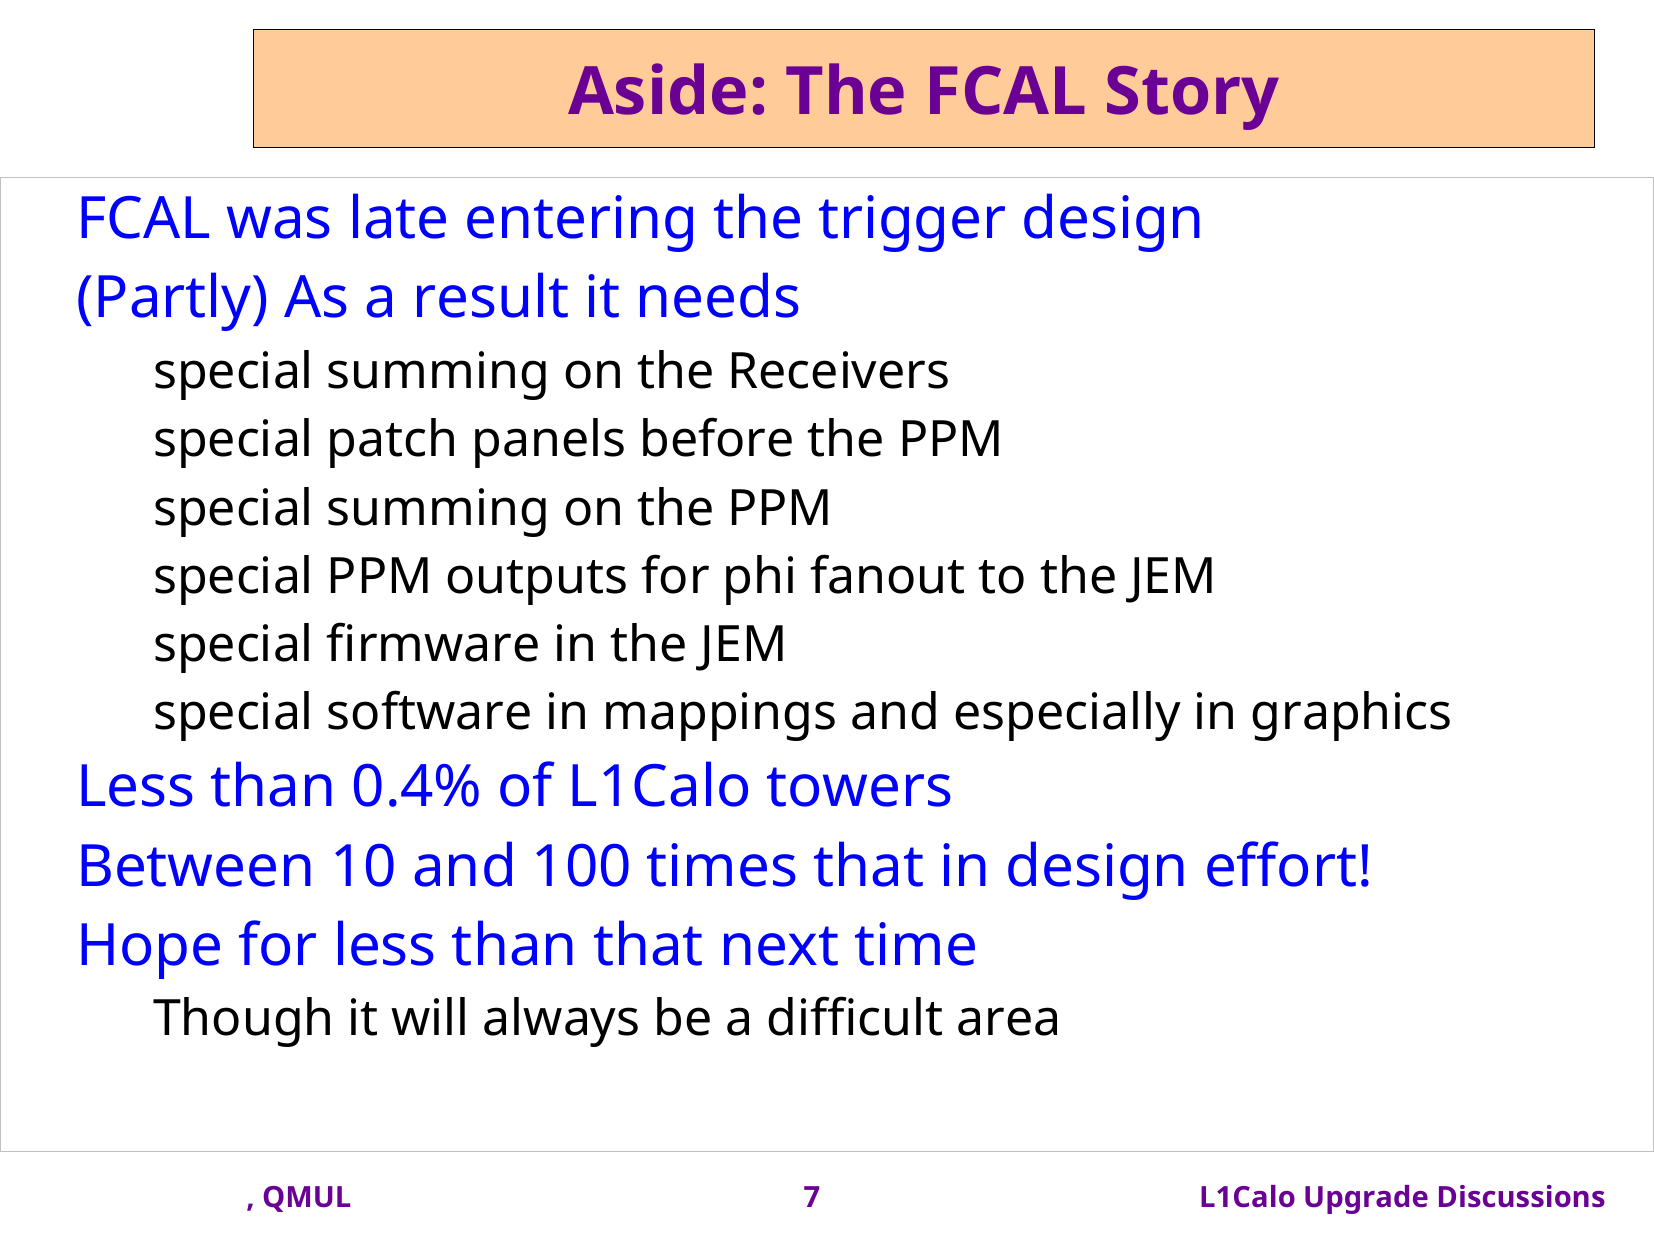

# Aside: The FCAL Story
FCAL was late entering the trigger design
(Partly) As a result it needs
special summing on the Receivers
special patch panels before the PPM
special summing on the PPM
special PPM outputs for phi fanout to the JEM
special firmware in the JEM
special software in mappings and especially in graphics
Less than 0.4% of L1Calo towers
Between 10 and 100 times that in design effort!
Hope for less than that next time
Though it will always be a difficult area